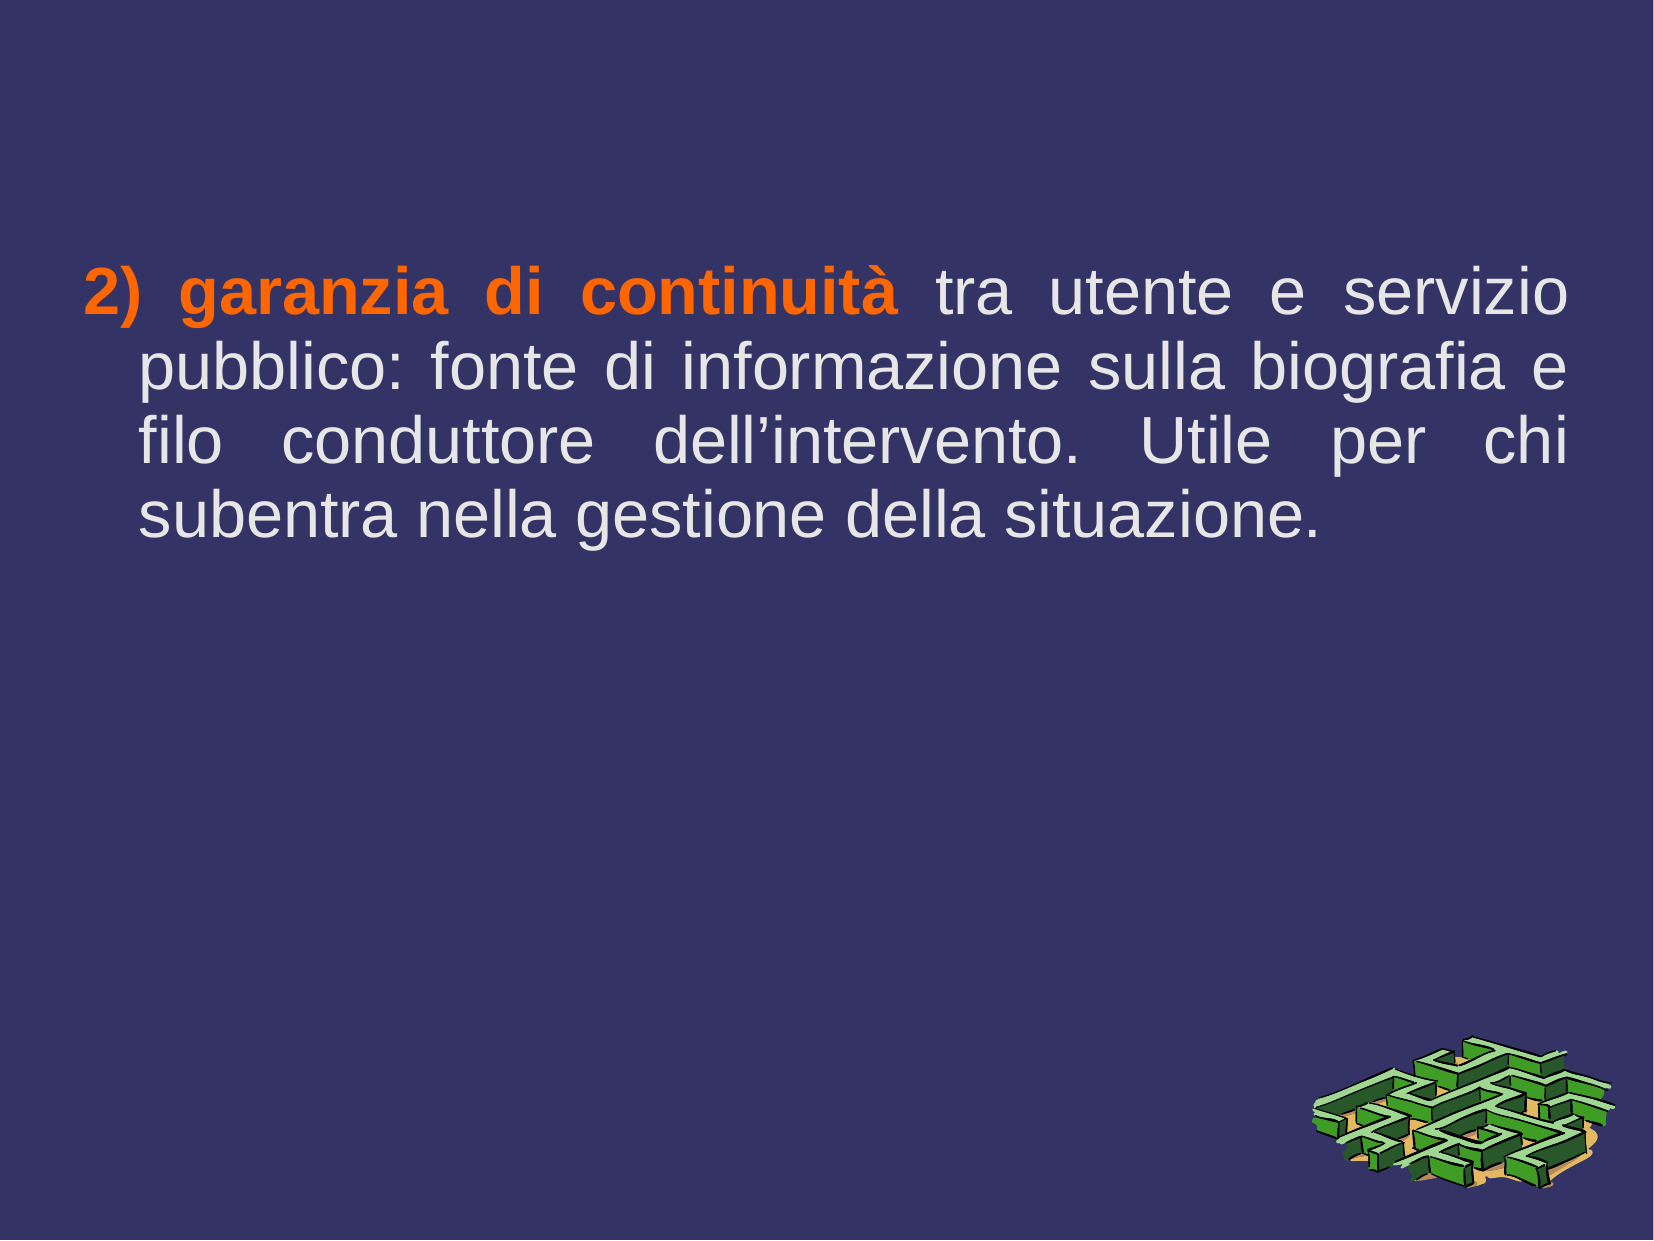

2) garanzia di continuità tra utente e servizio pubblico: fonte di informazione sulla biografia e filo conduttore dell’intervento. Utile per chi subentra nella gestione della situazione.